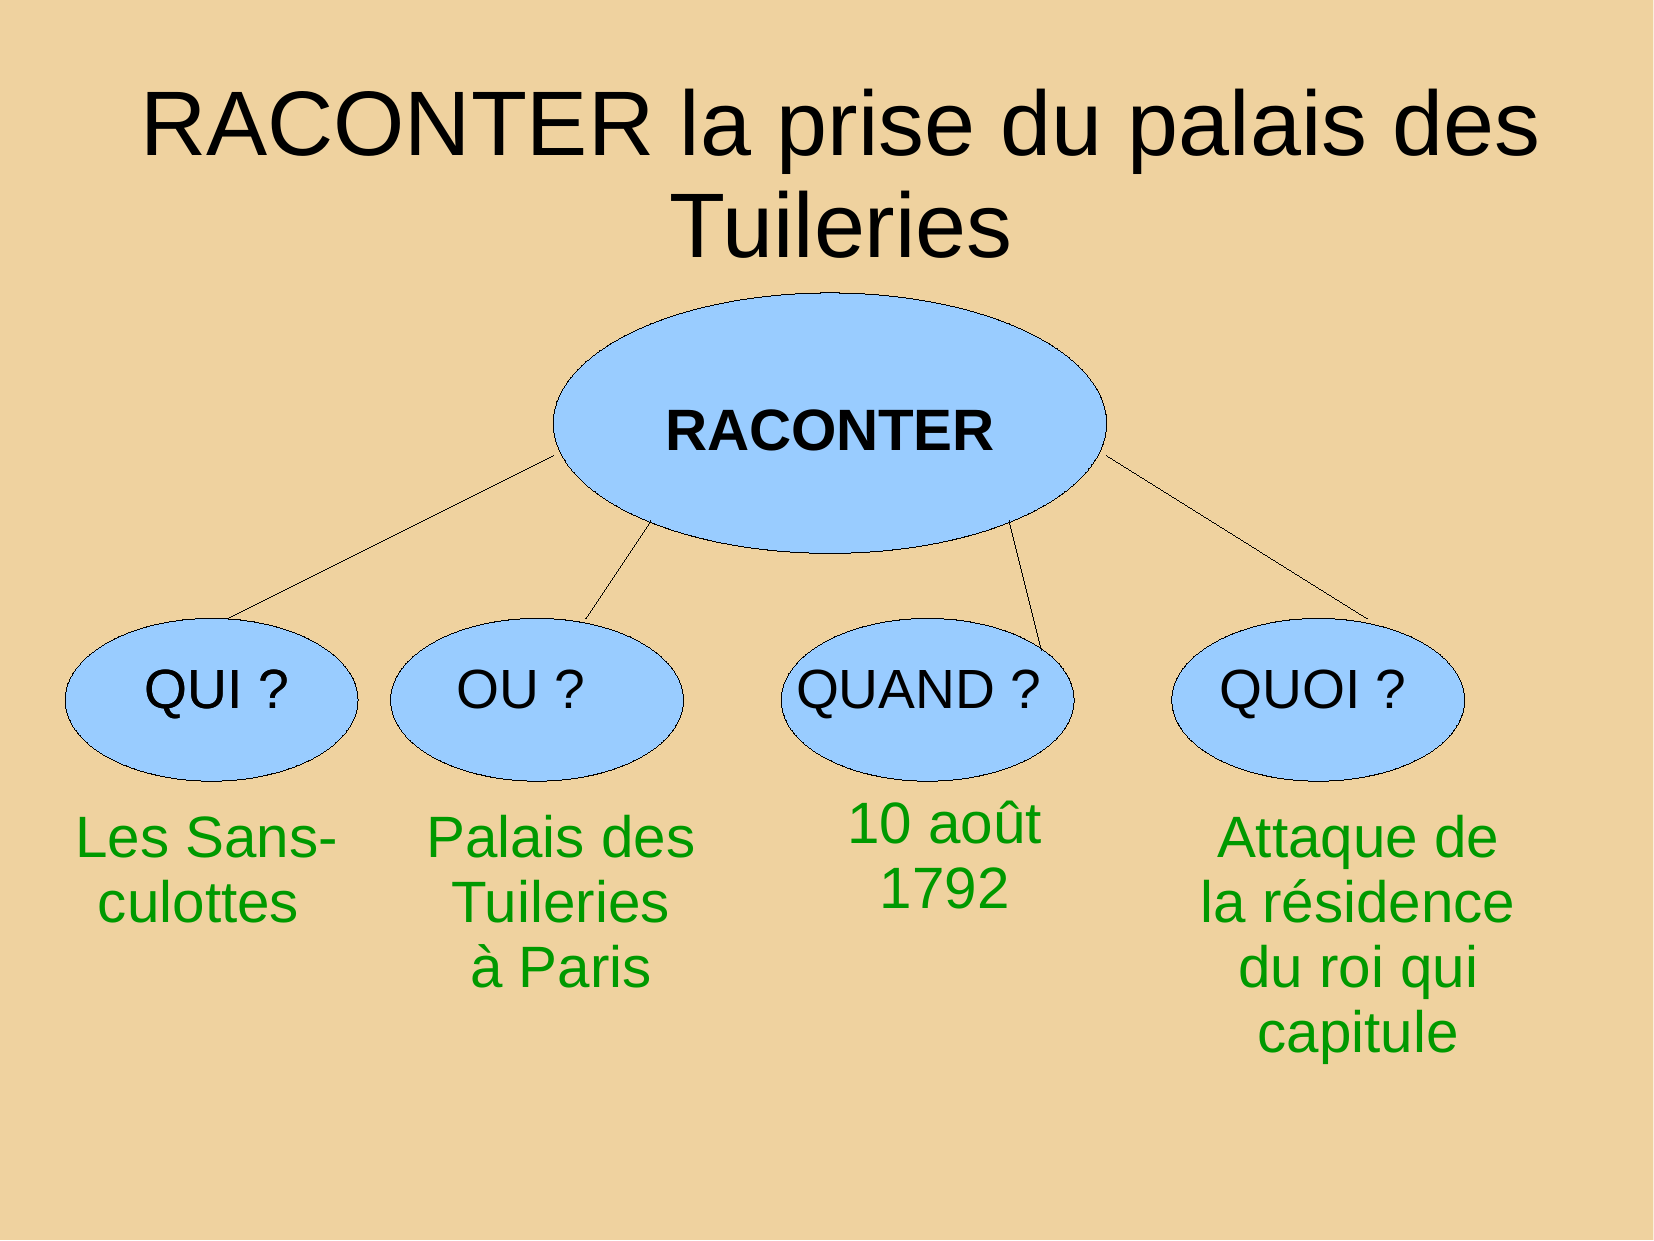

RACONTER la prise du palais des Tuileries
RACONTER
QUI ?
OU ?
QUAND ?
QUOI ?
QUI ?
10 août 1792
Les Sans-culottes
Palais des Tuileries
à Paris
Attaque de la résidence du roi qui capitule